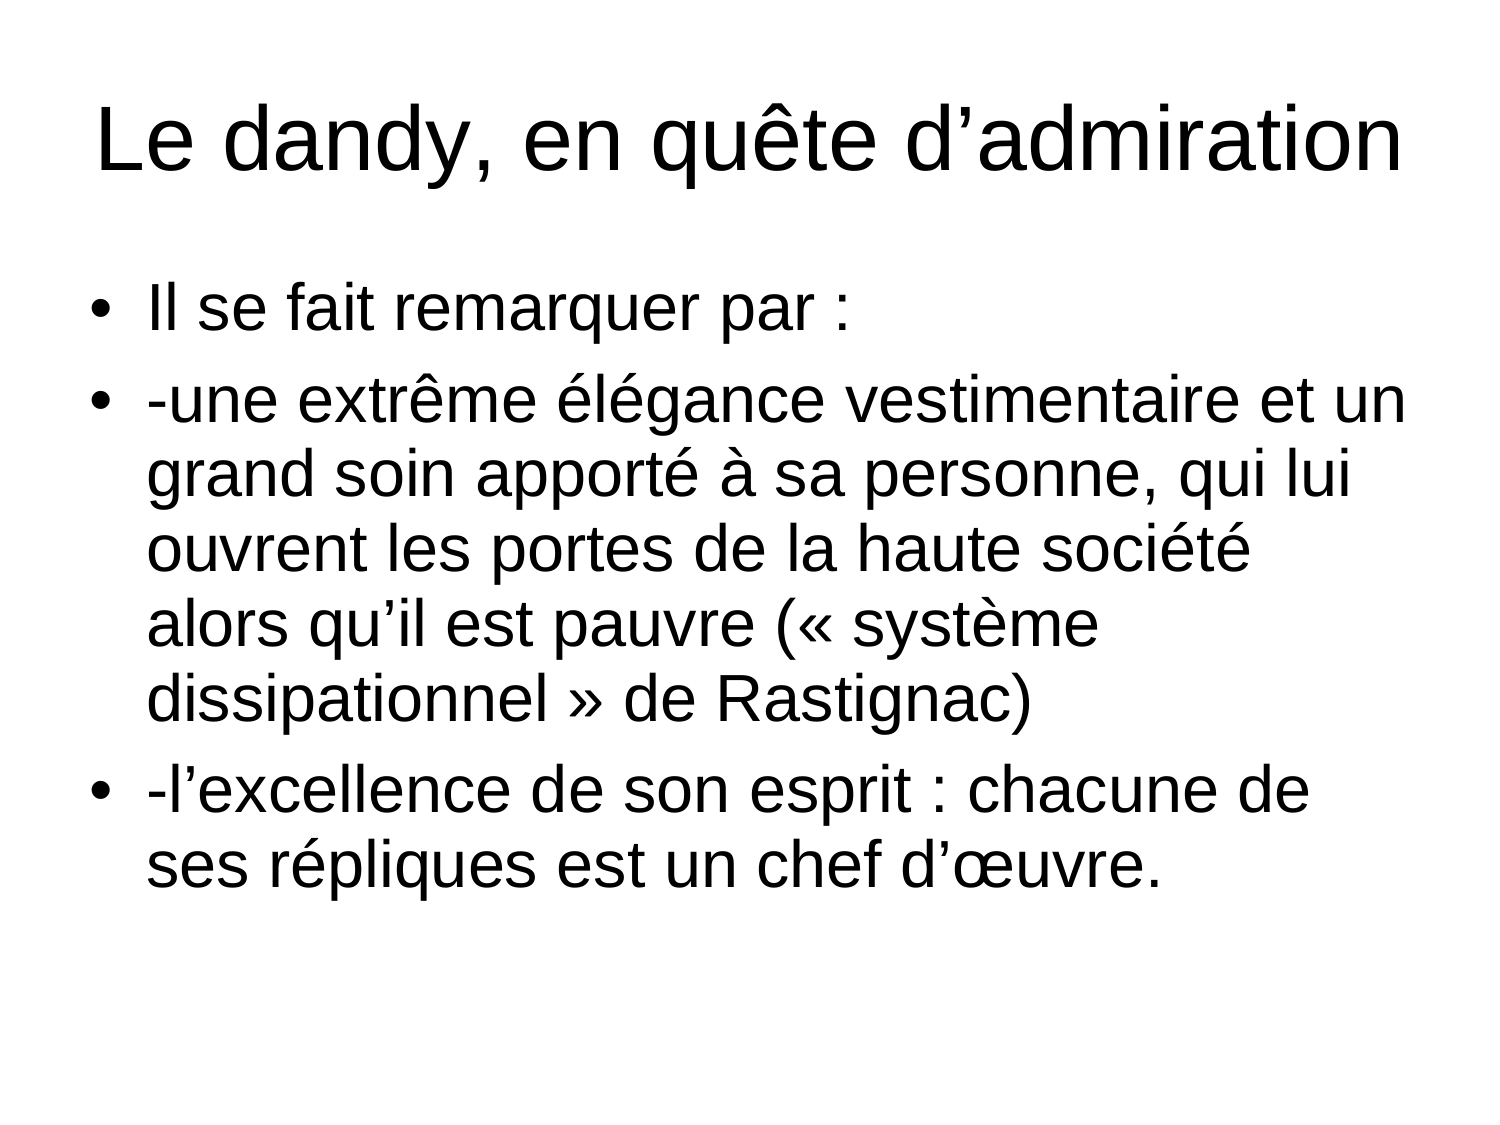

# Le dandy, en quête d’admiration
Il se fait remarquer par :
-une extrême élégance vestimentaire et un grand soin apporté à sa personne, qui lui ouvrent les portes de la haute société alors qu’il est pauvre (« système dissipationnel » de Rastignac)
-l’excellence de son esprit : chacune de ses répliques est un chef d’œuvre.